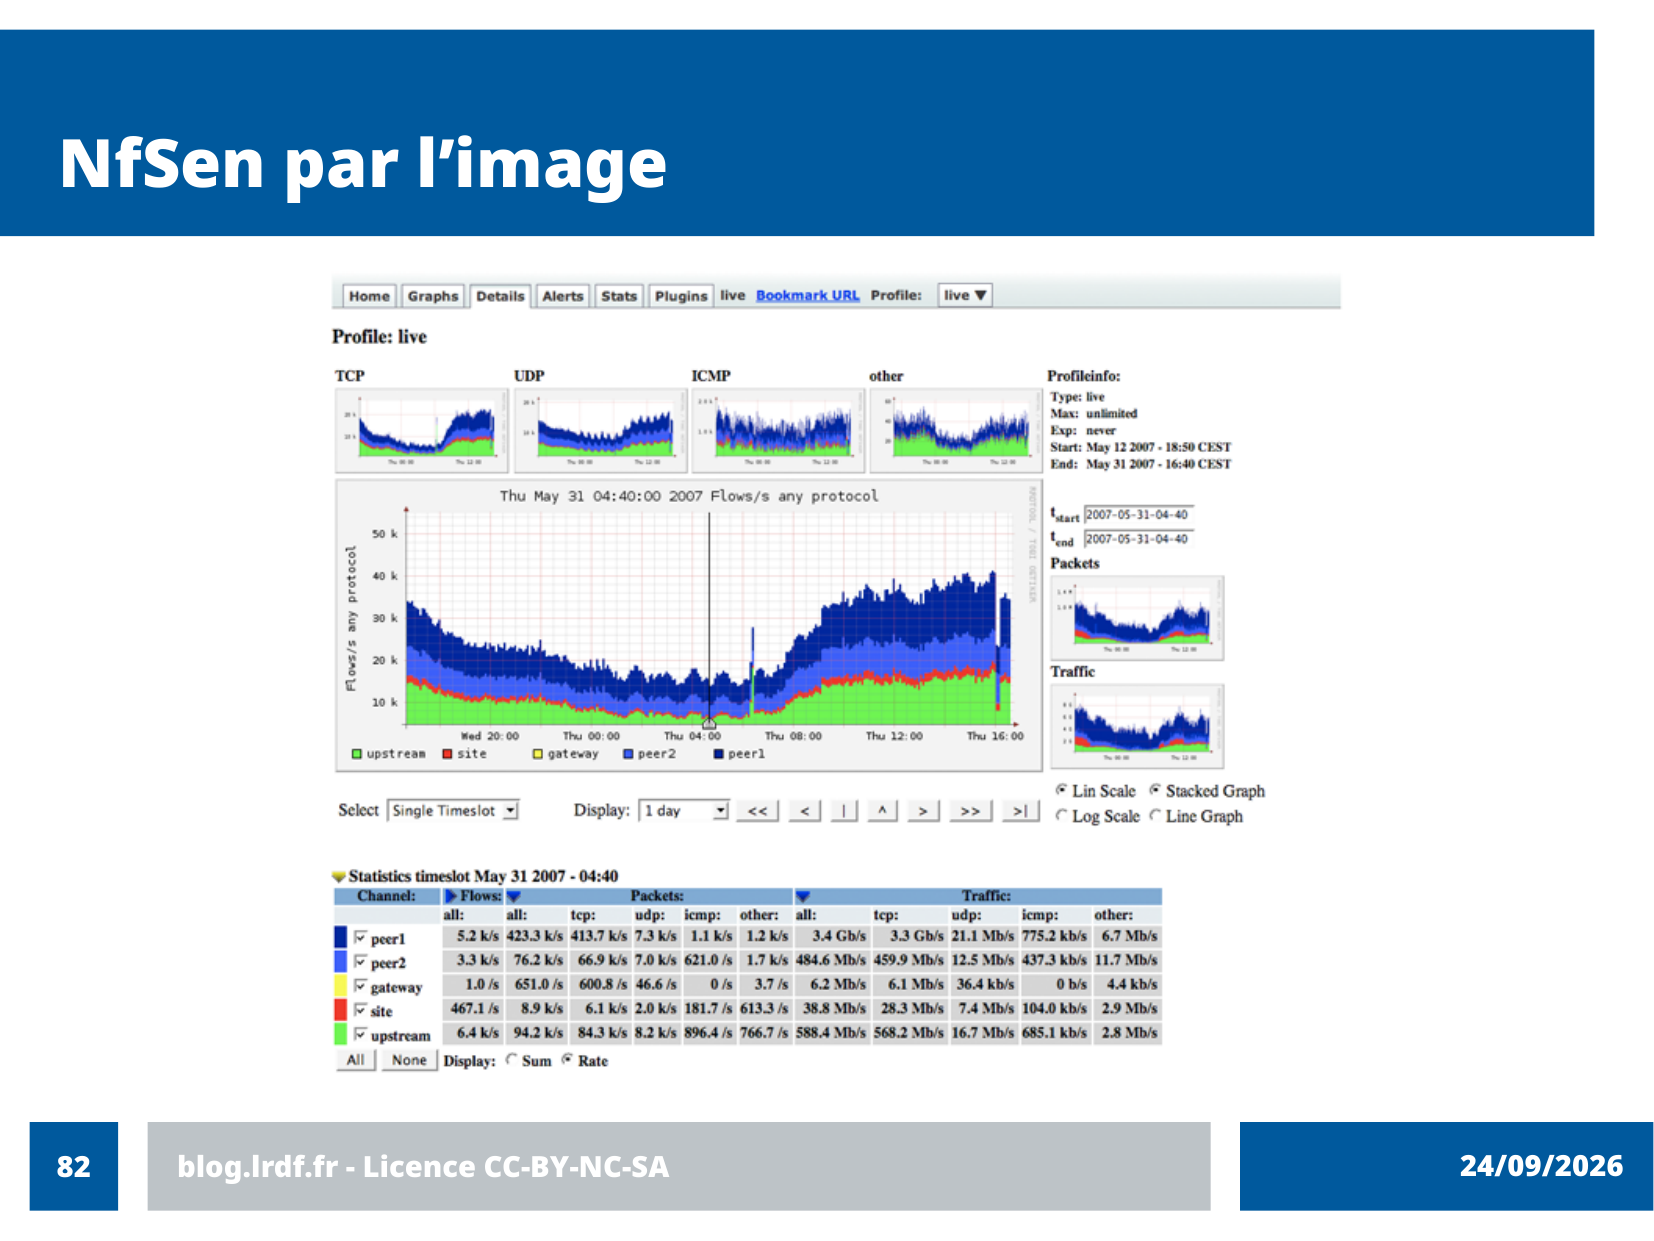

# NfSen par l’image
82
blog.lrdf.fr - Licence CC-BY-NC-SA